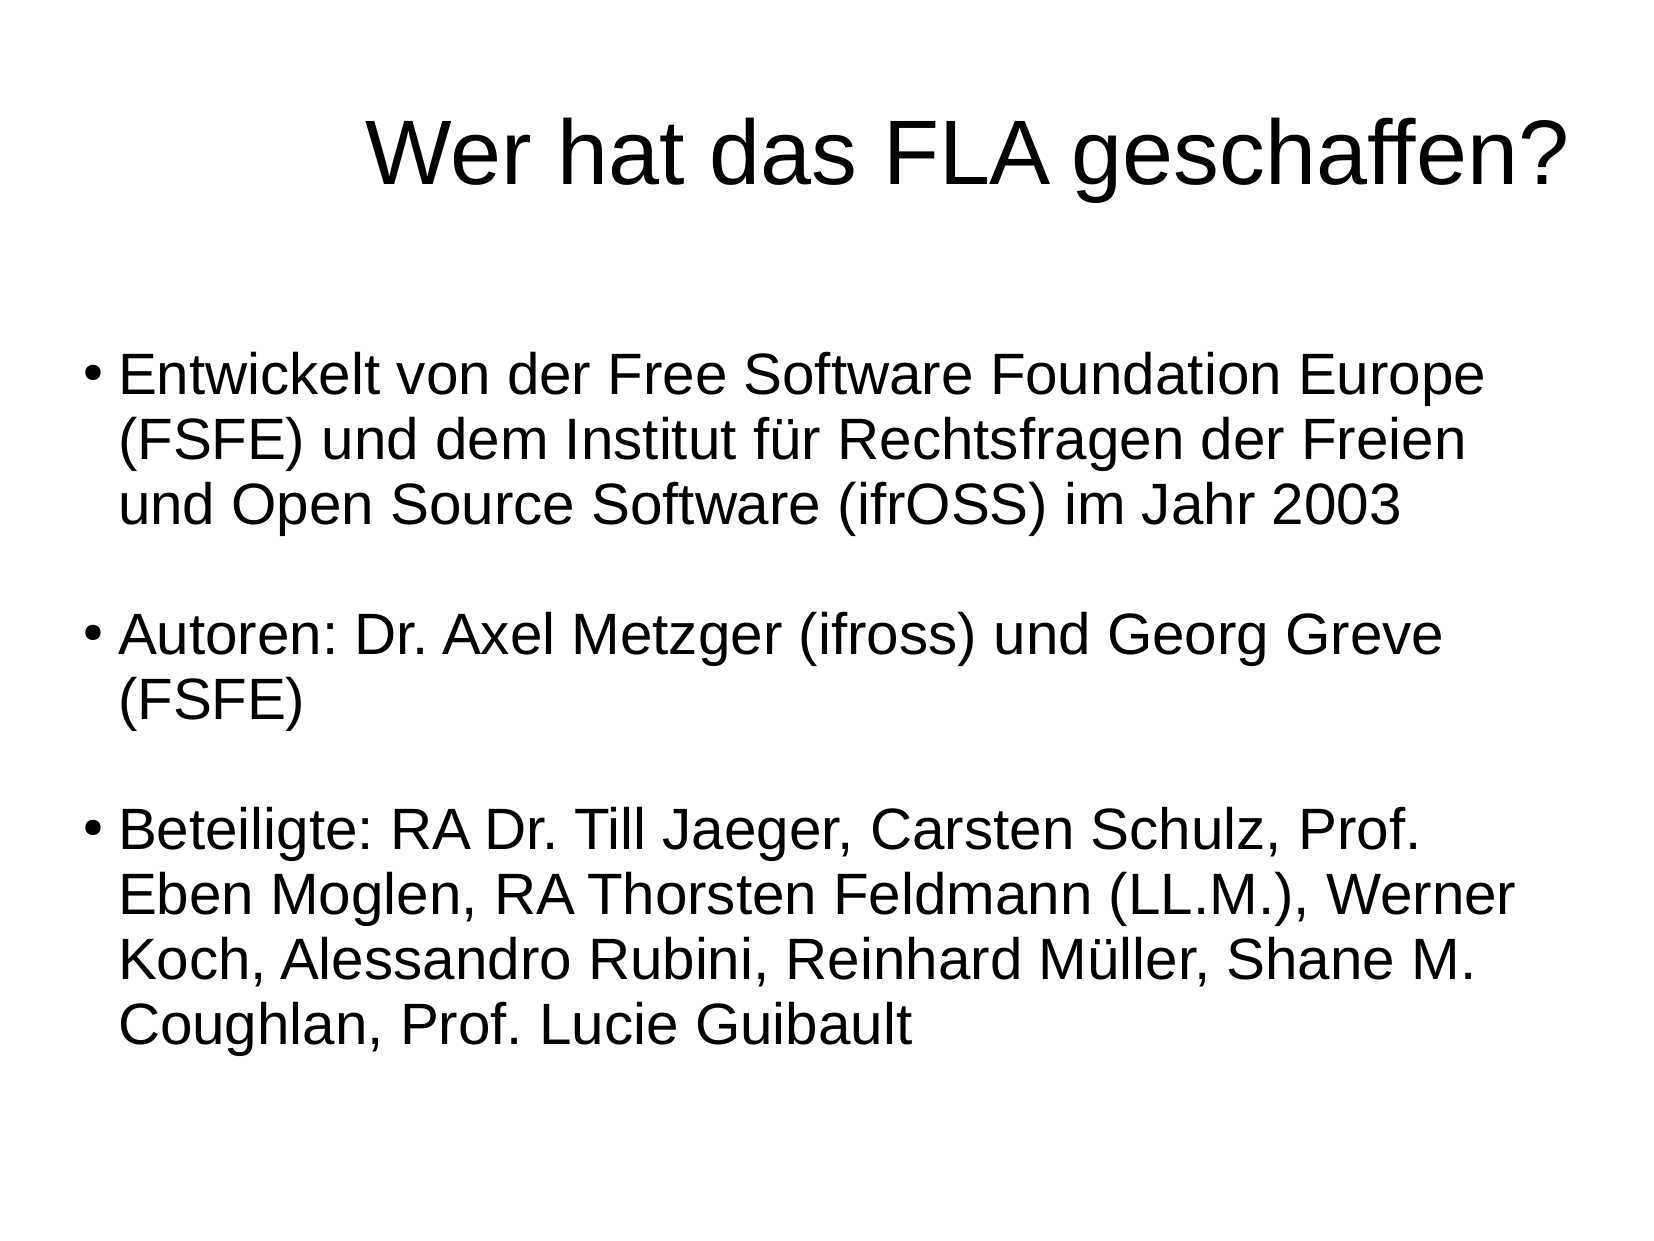

# Wer hat das FLA geschaffen?
Entwickelt von der Free Software Foundation Europe (FSFE) und dem Institut für Rechtsfragen der Freien und Open Source Software (ifrOSS) im Jahr 2003
Autoren: Dr. Axel Metzger (ifross) und Georg Greve (FSFE)
Beteiligte: RA Dr. Till Jaeger, Carsten Schulz, Prof. Eben Moglen, RA Thorsten Feldmann (LL.M.), Werner Koch, Alessandro Rubini, Reinhard Müller, Shane M. Coughlan, Prof. Lucie Guibault